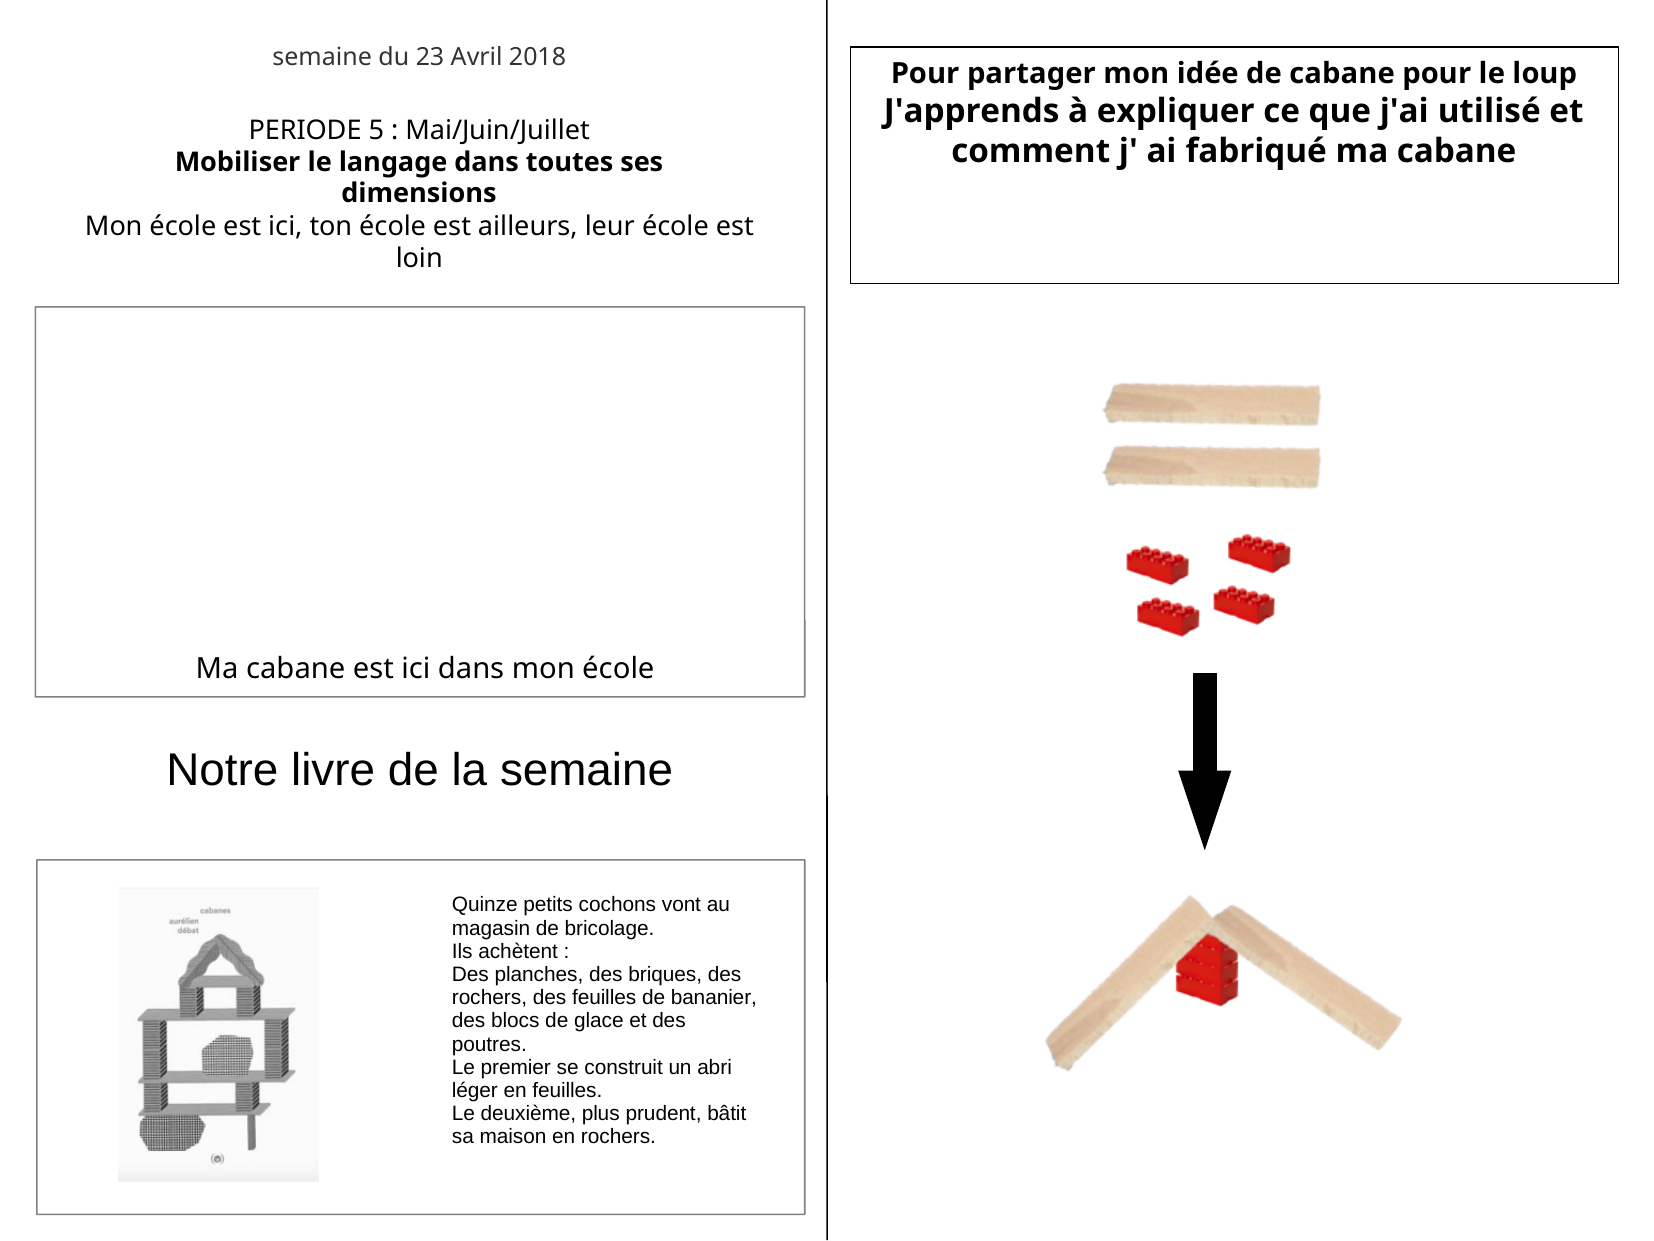

semaine du 23 Avril 2018
Pour partager mon idée de cabane pour le loup
J'apprends à expliquer ce que j'ai utilisé et comment j' ai fabriqué ma cabane
PERIODE 5 : Mai/Juin/Juillet
Mobiliser le langage dans toutes ses dimensions
Mon école est ici, ton école est ailleurs, leur école est loin
Ma cabane est ici dans mon école
Notre livre de la semaine
Quinze petits cochons vont au magasin de bricolage.
Ils achètent :
Des planches, des briques, des rochers, des feuilles de bananier, des blocs de glace et des poutres.
Le premier se construit un abri léger en feuilles.
Le deuxième, plus prudent, bâtit sa maison en rochers.